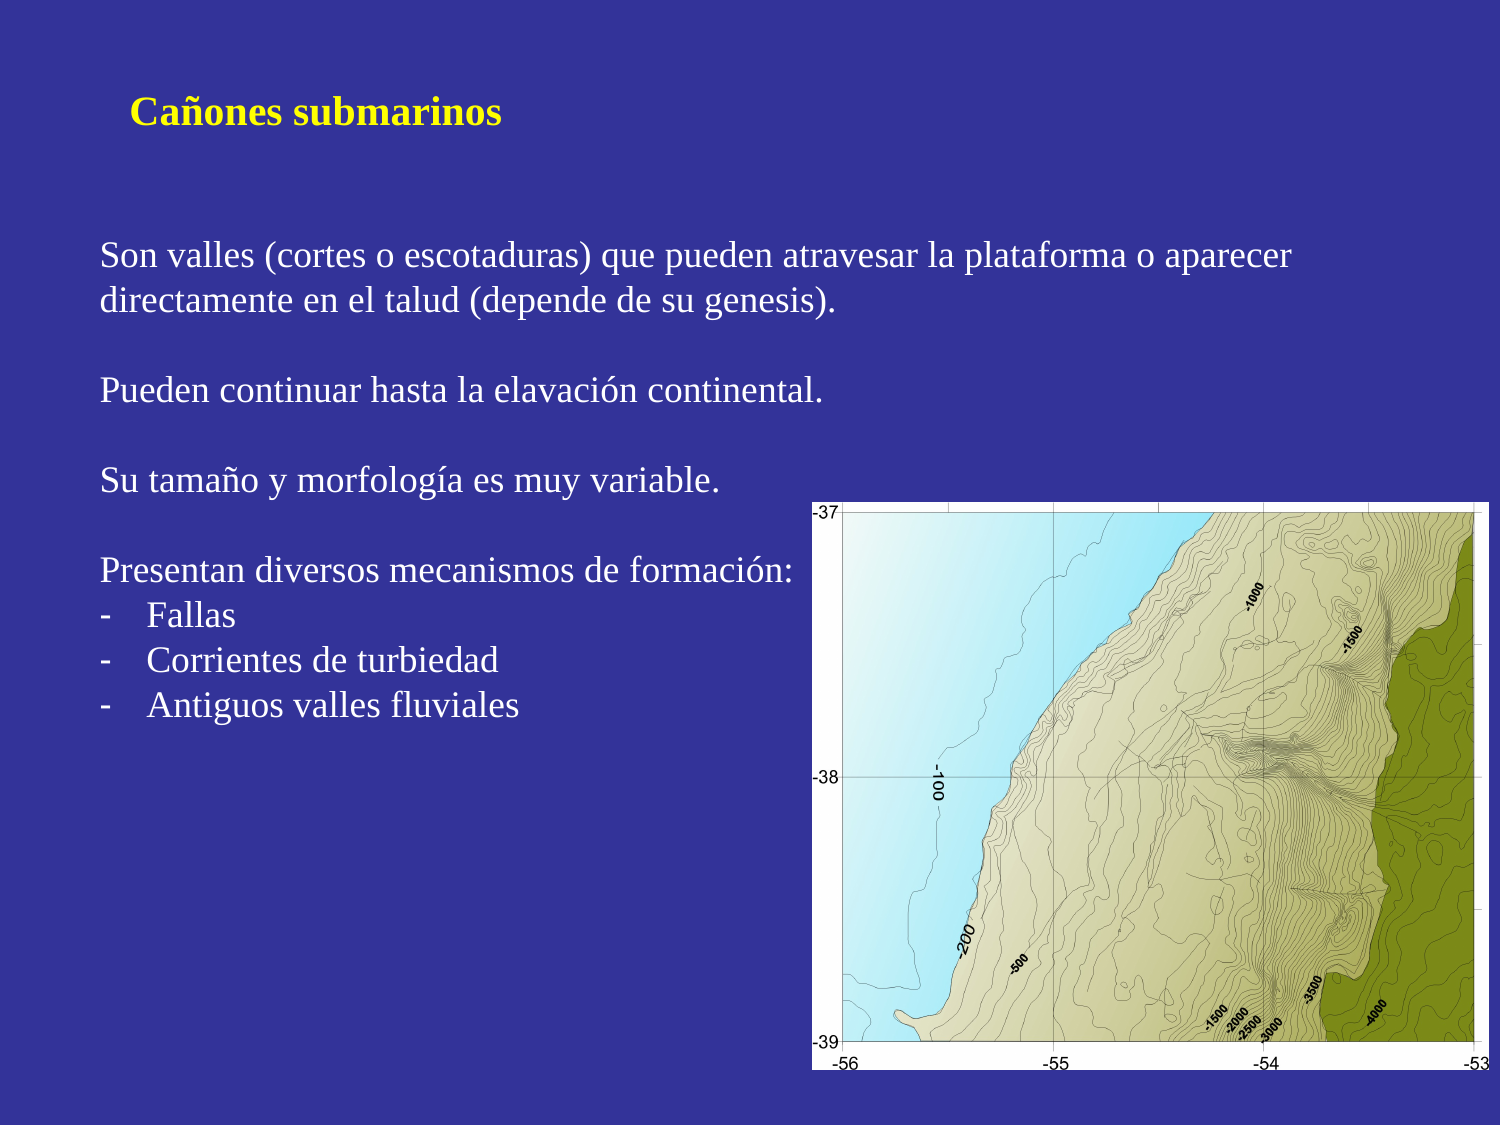

Cañones submarinos
Son valles (cortes o escotaduras) que pueden atravesar la plataforma o aparecer
directamente en el talud (depende de su genesis).
Pueden continuar hasta la elavación continental.
Su tamaño y morfología es muy variable.
Presentan diversos mecanismos de formación:
Fallas
Corrientes de turbiedad
Antiguos valles fluviales